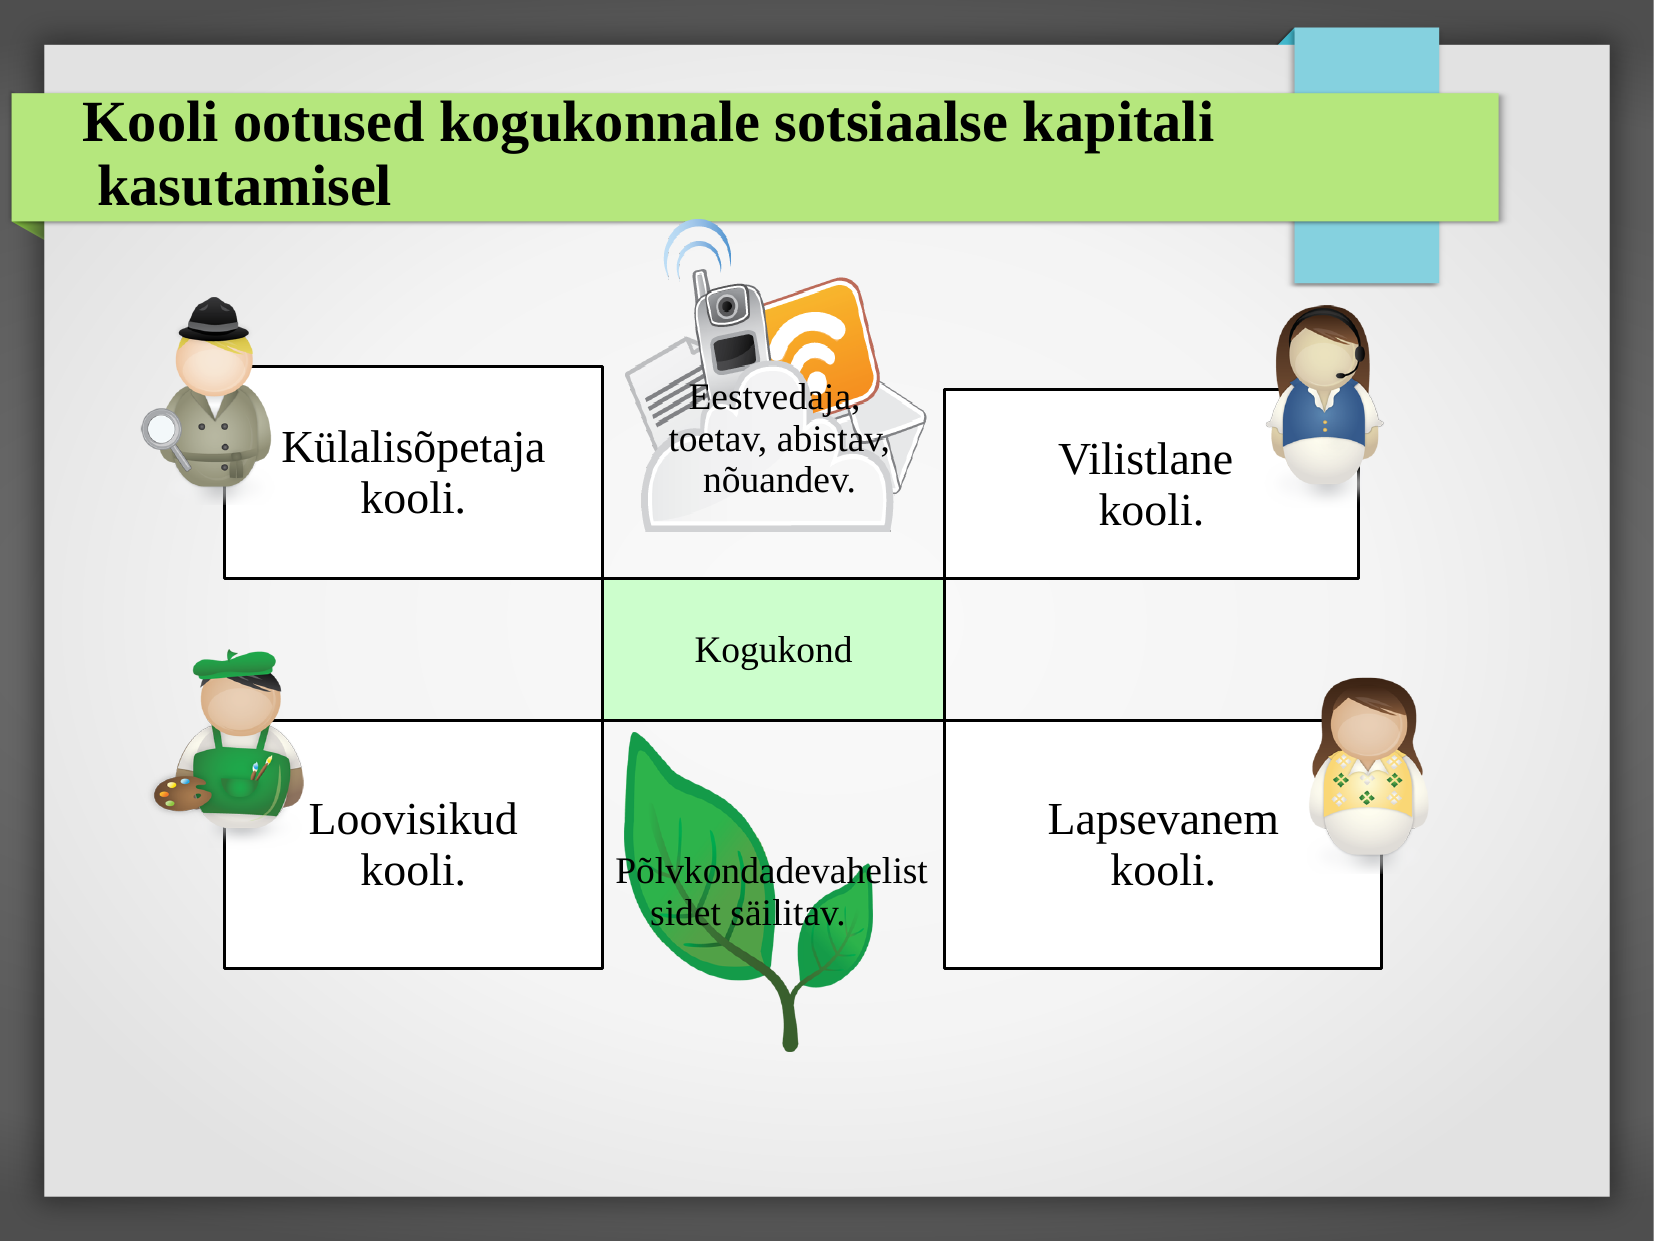

# Kooli ootused kogukonnale sotsiaalse kapitali kasutamisel
Eestvedaja,
toetav, abistav,
nõuandev.
Külalisõpetaja
kooli.
Vilistlane
kooli.
Kogukond
Loovisikud
kooli.
Lapsevanem
kooli.
 Põlvkondadevahelist
sidet säilitav.